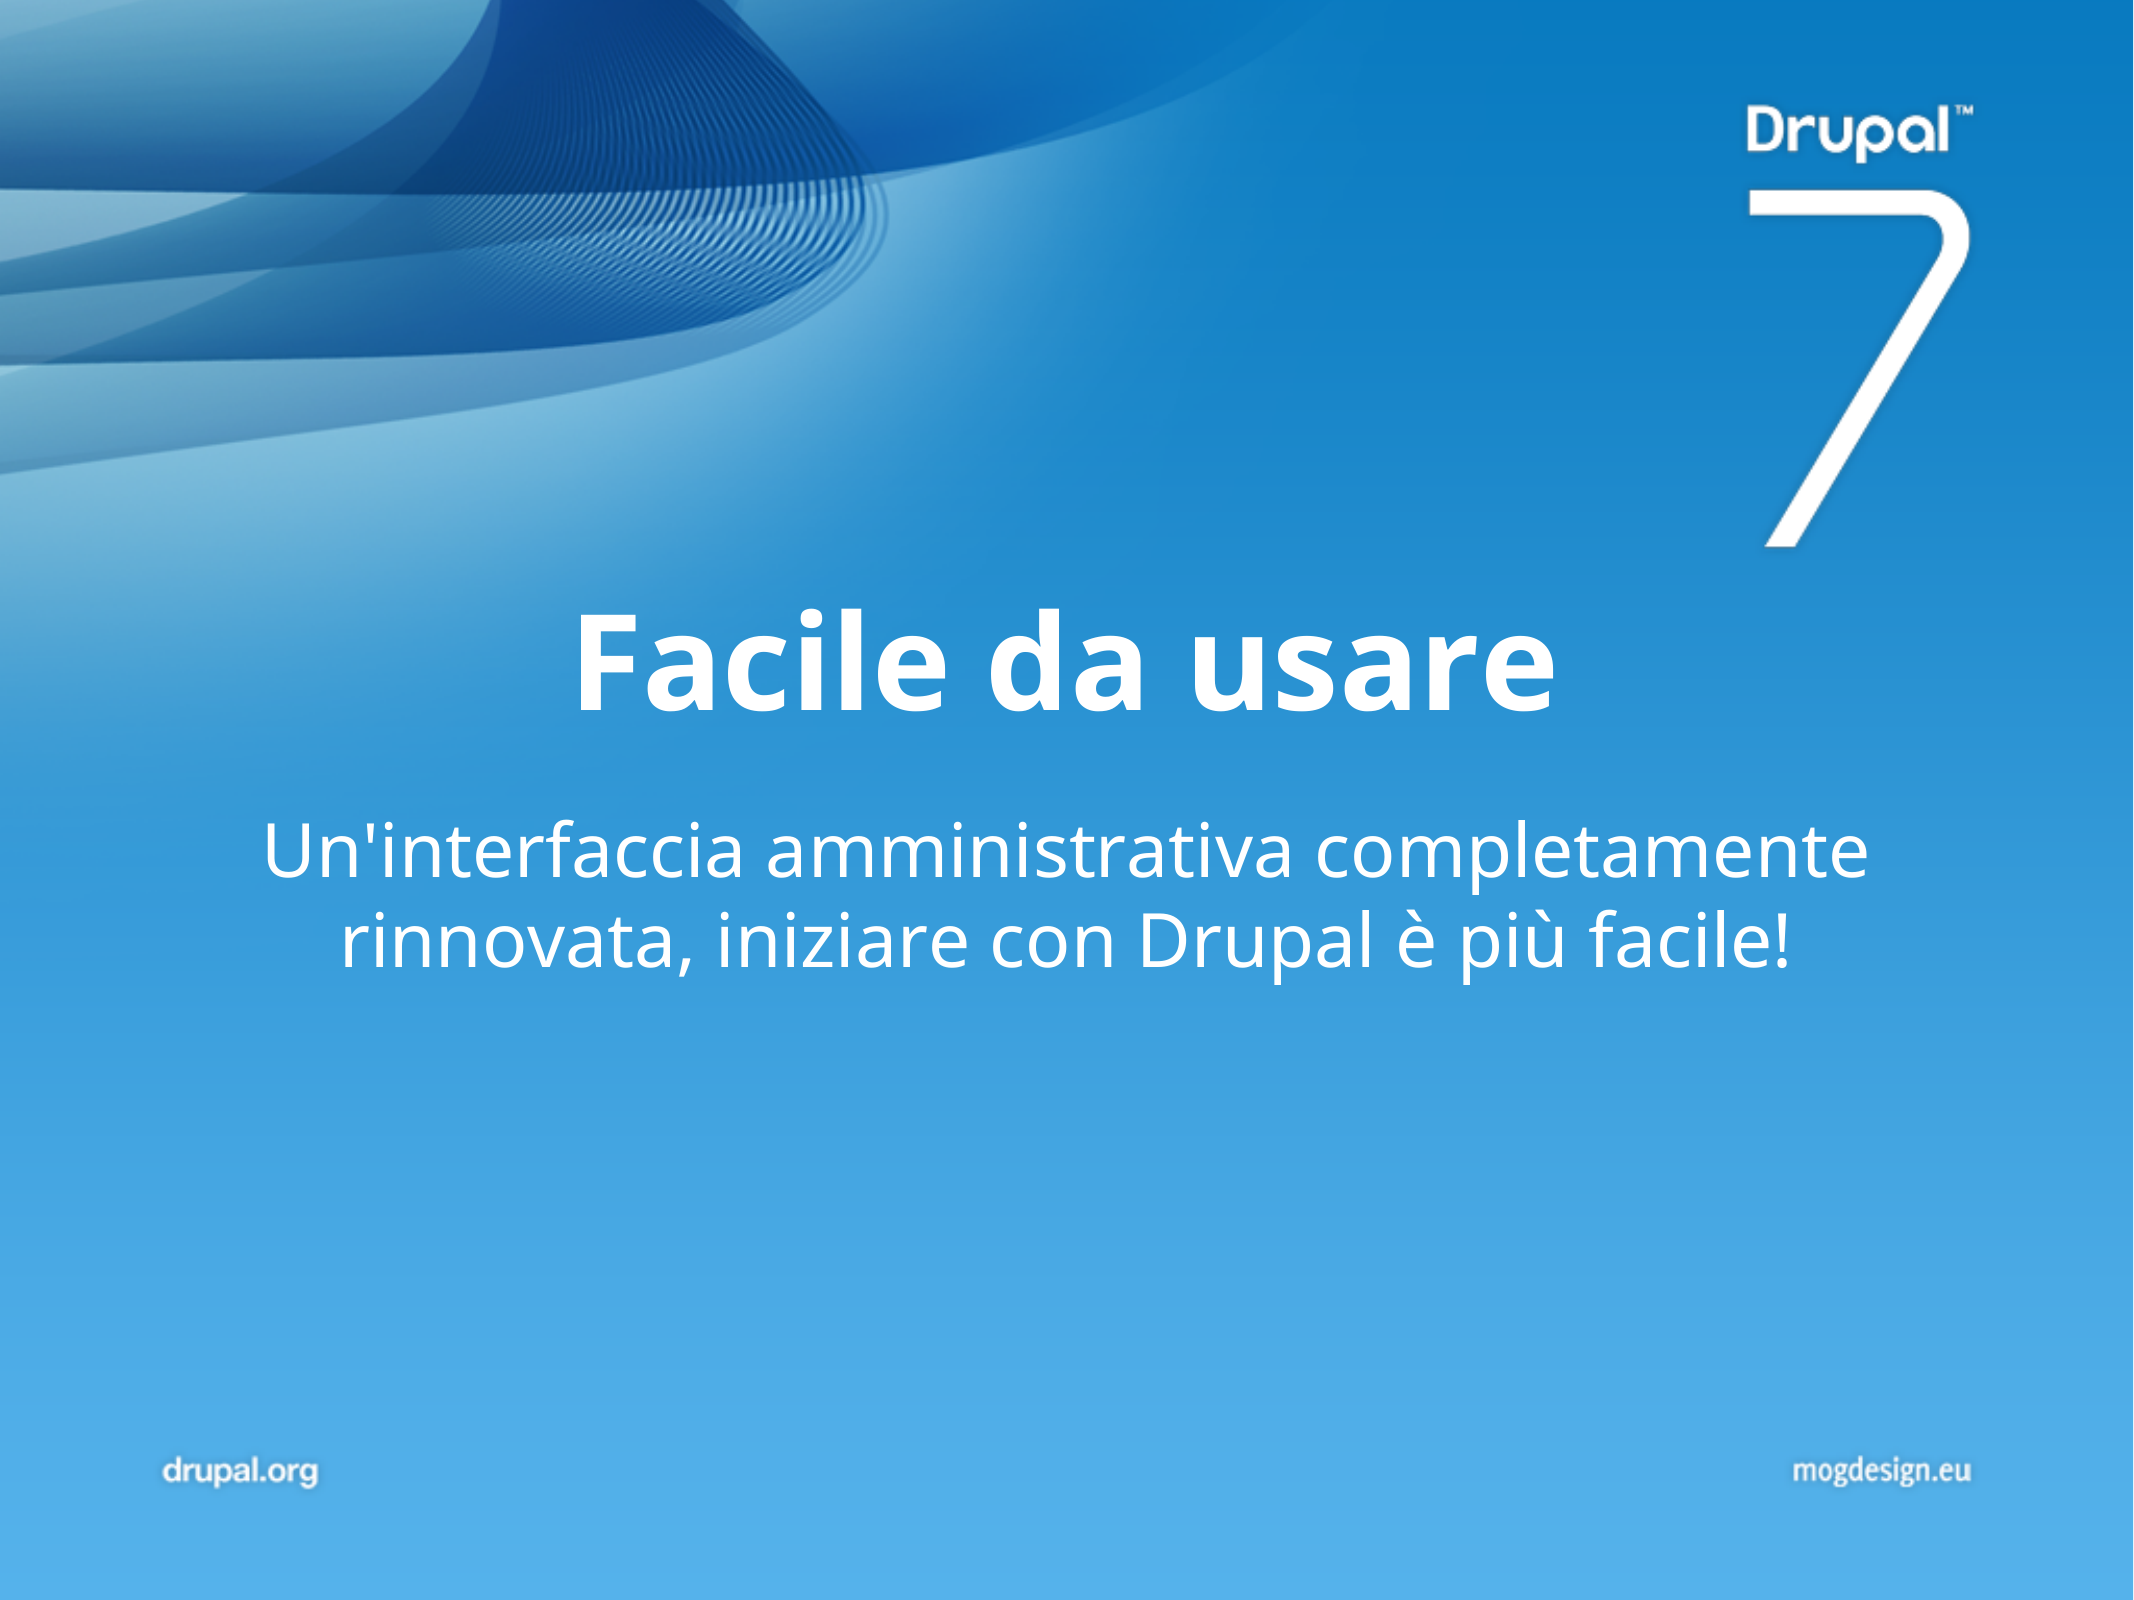

# Facile da usare
Un'interfaccia amministrativa completamente rinnovata, iniziare con Drupal è più facile!